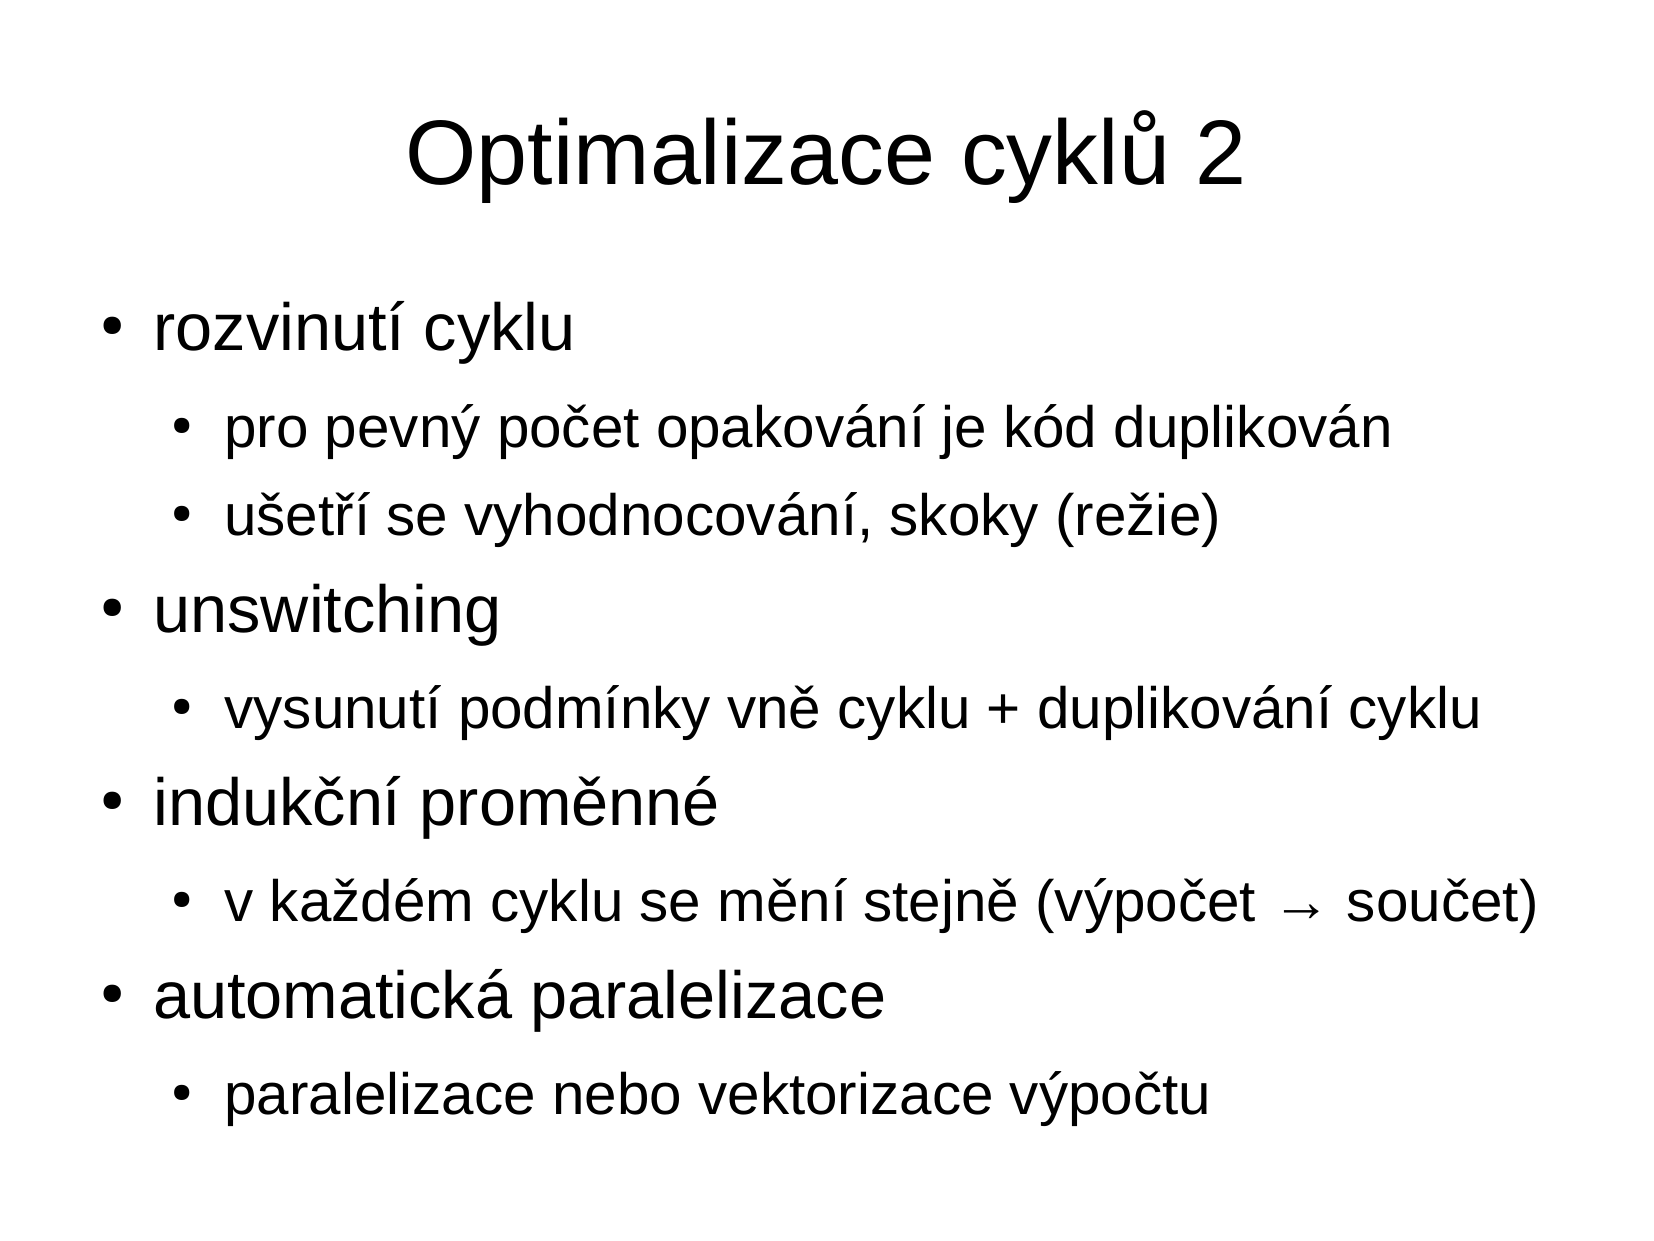

# Optimalizace cyklů 2
rozvinutí cyklu
pro pevný počet opakování je kód duplikován
ušetří se vyhodnocování, skoky (režie)
unswitching
vysunutí podmínky vně cyklu + duplikování cyklu
indukční proměnné
v každém cyklu se mění stejně (výpočet → součet)
automatická paralelizace
paralelizace nebo vektorizace výpočtu